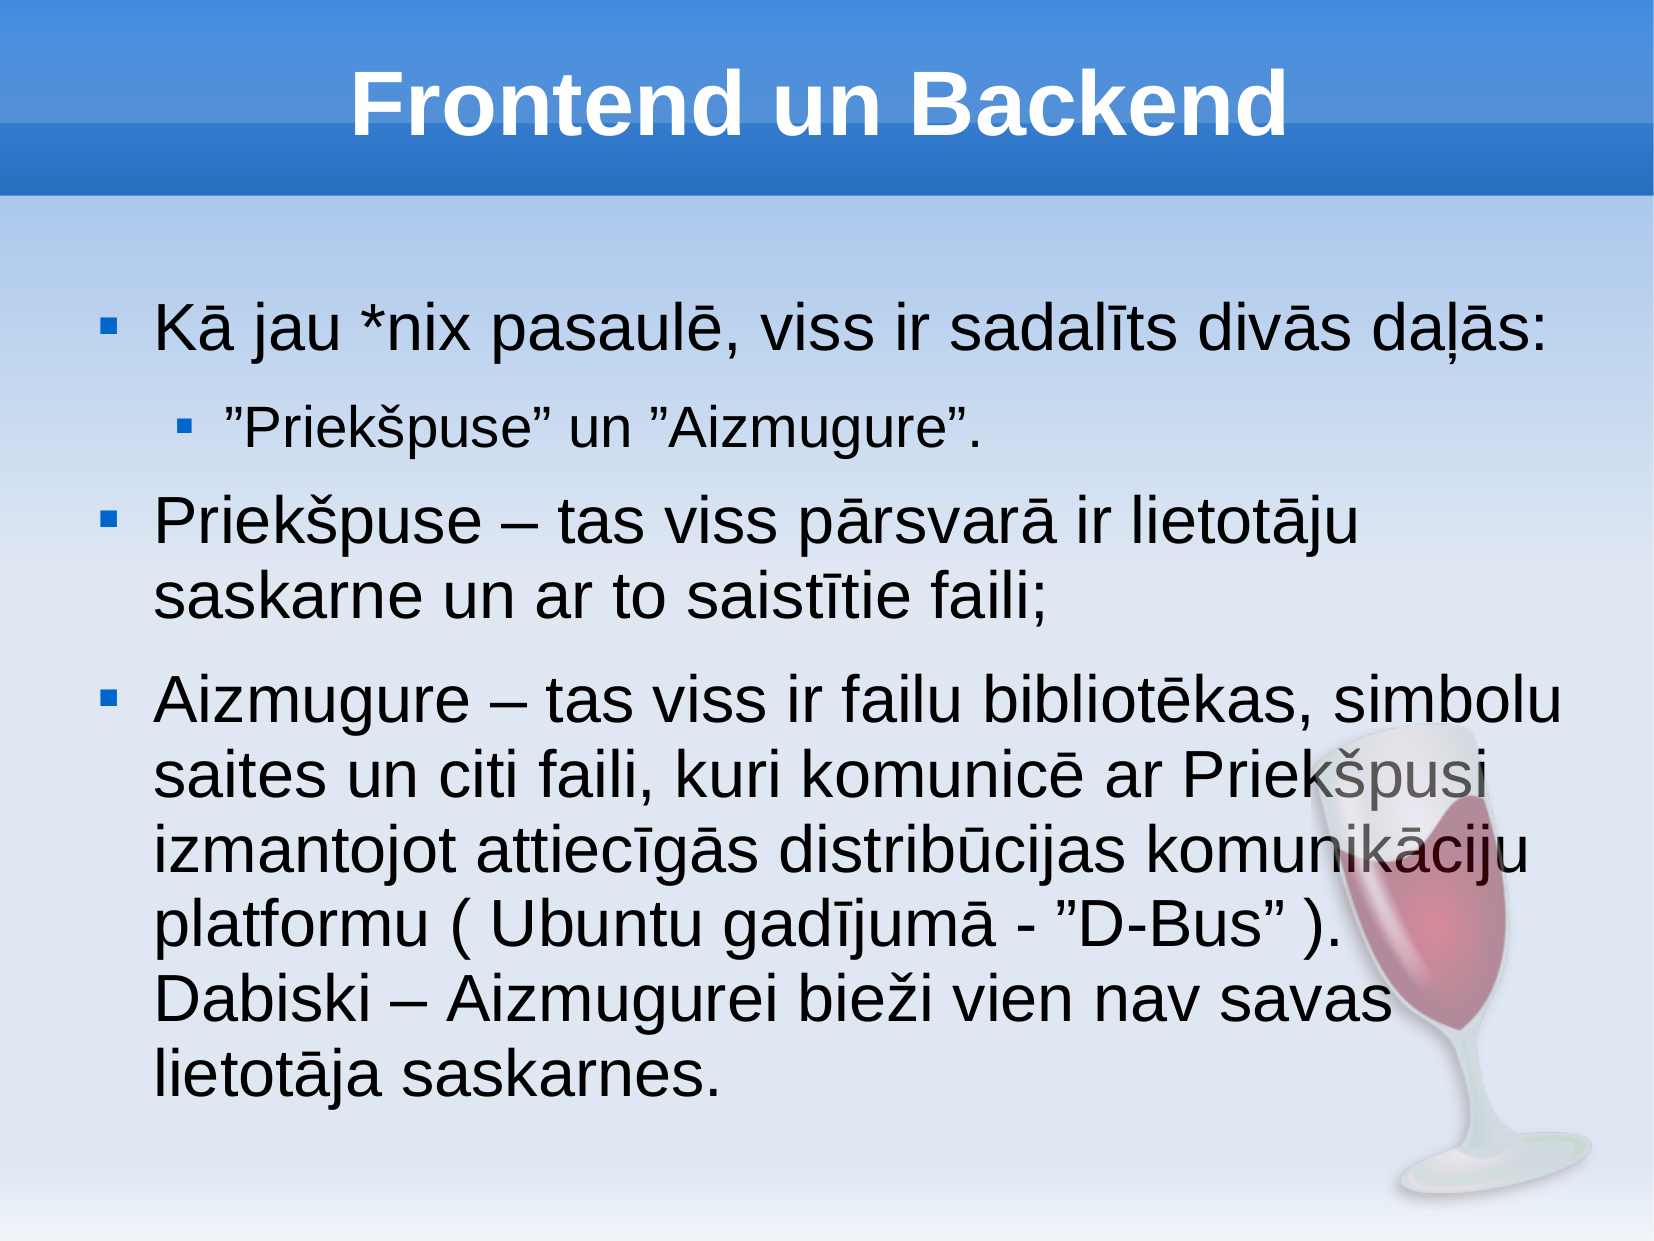

# Frontend un Backend
Kā jau *nix pasaulē, viss ir sadalīts divās daļās:
”Priekšpuse” un ”Aizmugure”.
Priekšpuse – tas viss pārsvarā ir lietotāju saskarne un ar to saistītie faili;
Aizmugure – tas viss ir failu bibliotēkas, simbolu saites un citi faili, kuri komunicē ar Priekšpusi izmantojot attiecīgās distribūcijas komunikāciju platformu ( Ubuntu gadījumā - ”D-Bus” ). Dabiski – Aizmugurei bieži vien nav savas lietotāja saskarnes.